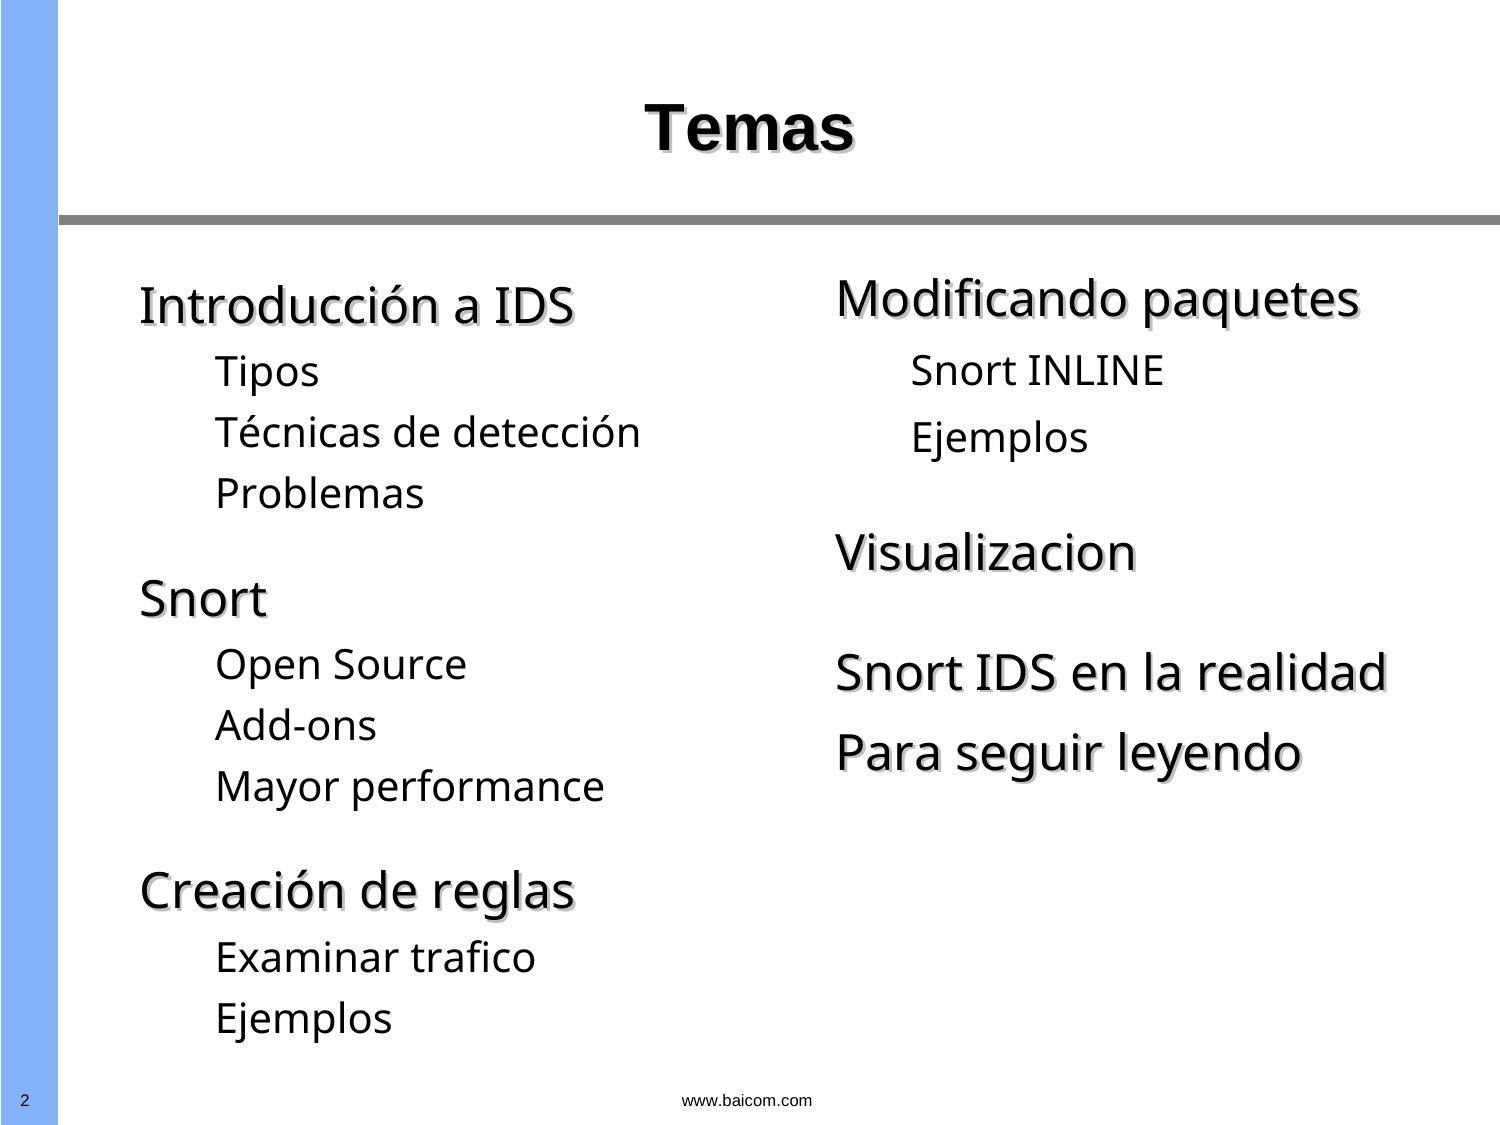

# Temas
Modificando paquetes
Snort INLINE
Ejemplos
Visualizacion
Snort IDS en la realidad
Para seguir leyendo
Introducción a IDS
Tipos
Técnicas de detección
Problemas
Snort
Open Source
Add-ons
Mayor performance
Creación de reglas
Examinar trafico
Ejemplos
2
www.baicom.com